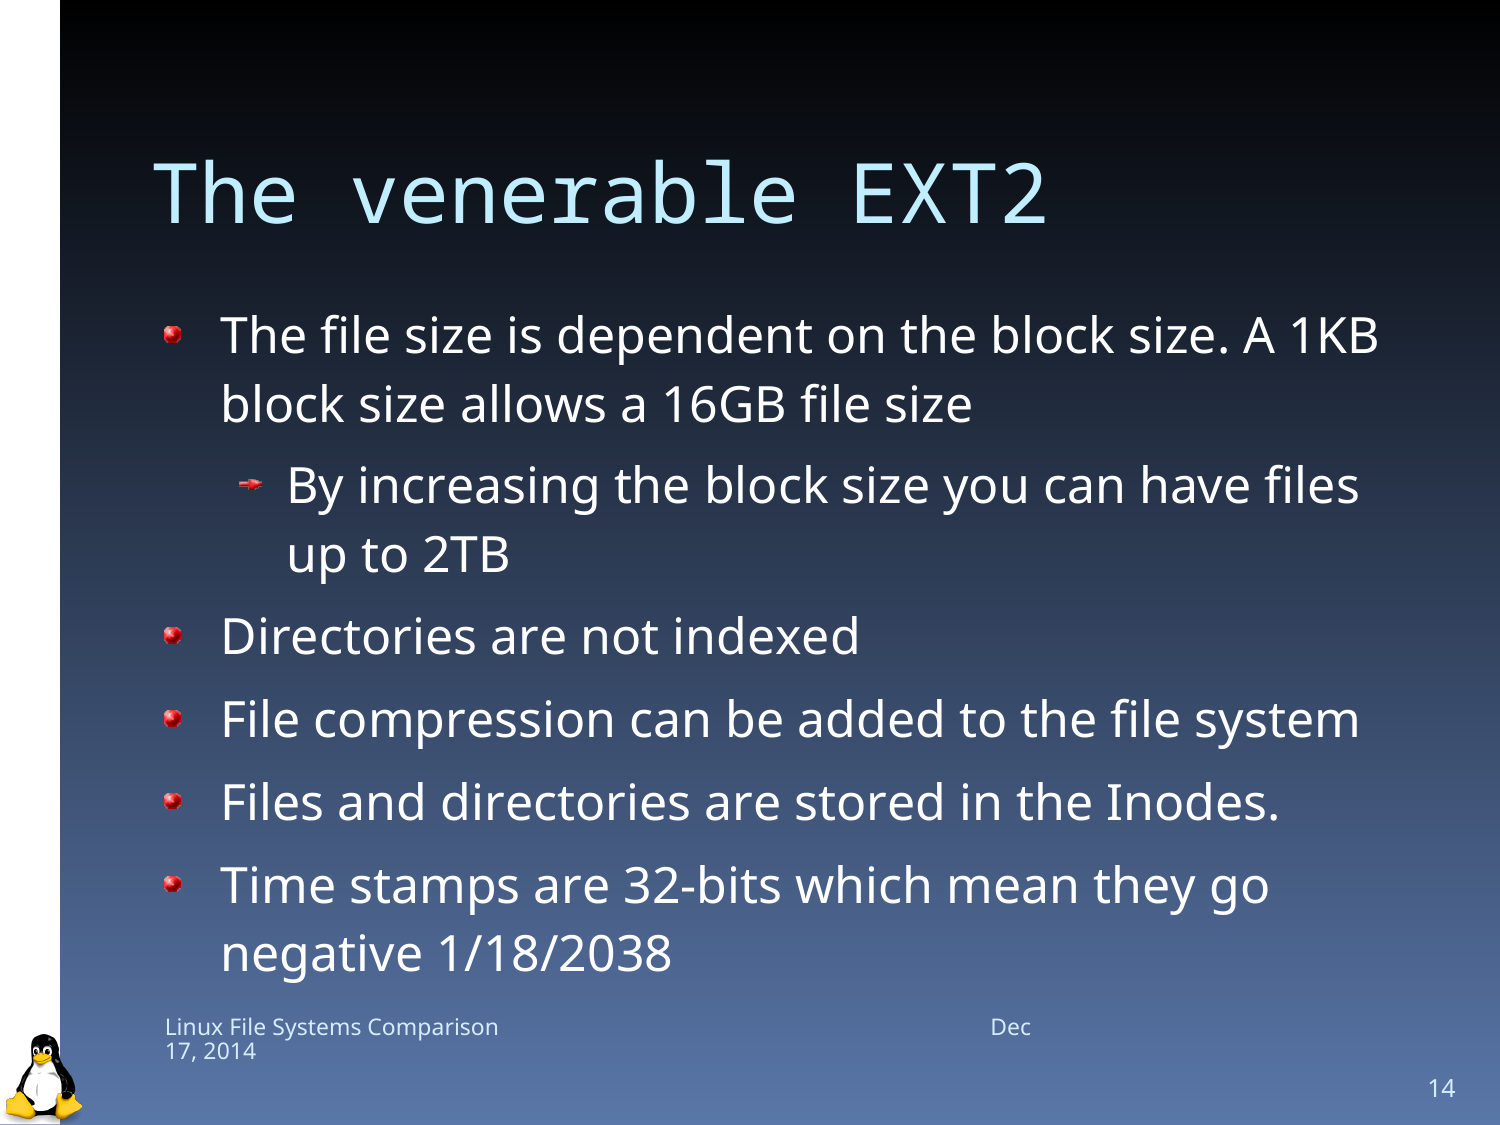

# The venerable EXT2
The file size is dependent on the block size. A 1KB block size allows a 16GB file size
By increasing the block size you can have files up to 2TB
Directories are not indexed
File compression can be added to the file system
Files and directories are stored in the Inodes.
Time stamps are 32-bits which mean they go negative 1/18/2038
Linux File Systems Comparison Dec 17, 2014
Dec 17, 2014
14